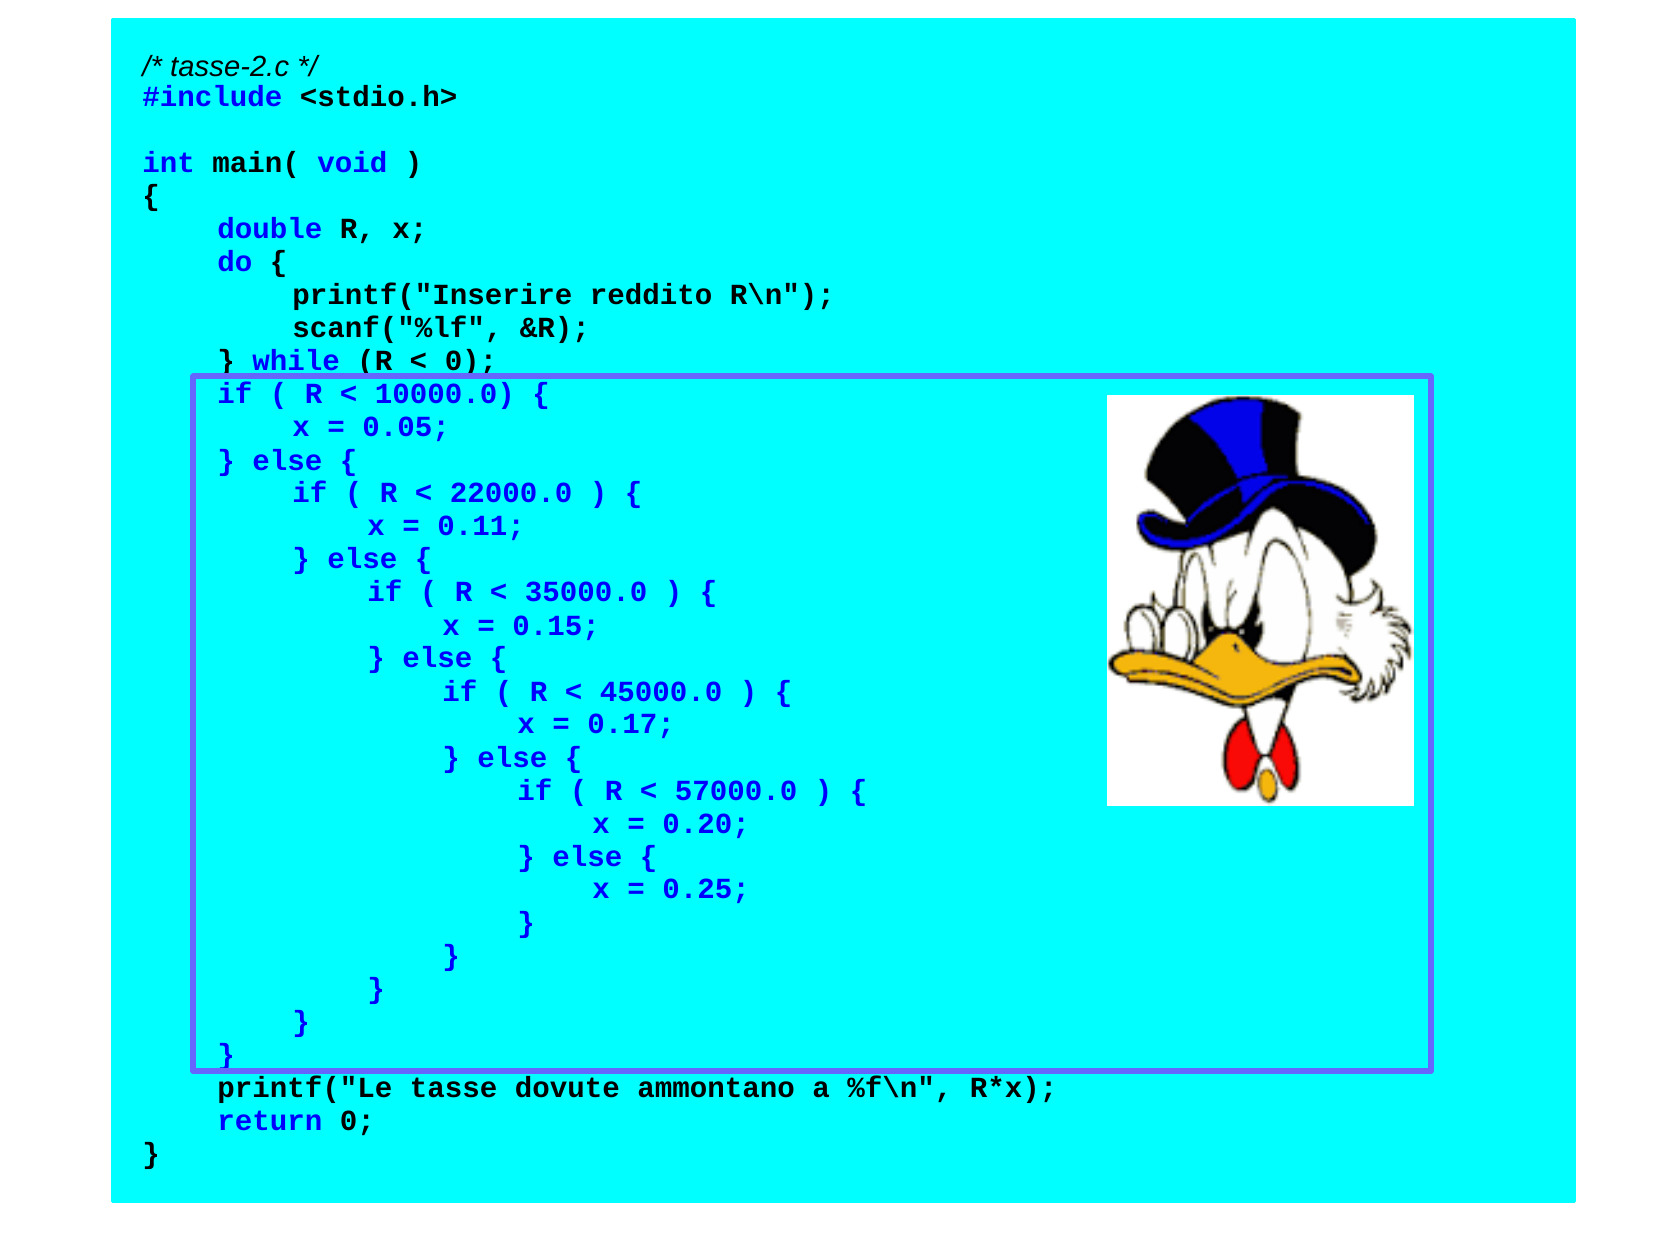

/* tasse-2.c */
#include <stdio.h>
int main( void )
{
	double R, x;
	do {
		printf("Inserire reddito R\n");
		scanf("%lf", &R);
	} while (R < 0);
	if ( R < 10000.0) {
		x = 0.05;
	} else {
		if ( R < 22000.0 ) {
			x = 0.11;
		} else {
			if ( R < 35000.0 ) {
				x = 0.15;
			} else {
				if ( R < 45000.0 ) {
					x = 0.17;
				} else {
					if ( R < 57000.0 ) {
						x = 0.20;
					} else {
						x = 0.25;
					}
				}
			}
		}
	}
	printf("Le tasse dovute ammontano a %f\n", R*x);
	return 0;
}
Algoritmi su Array
30